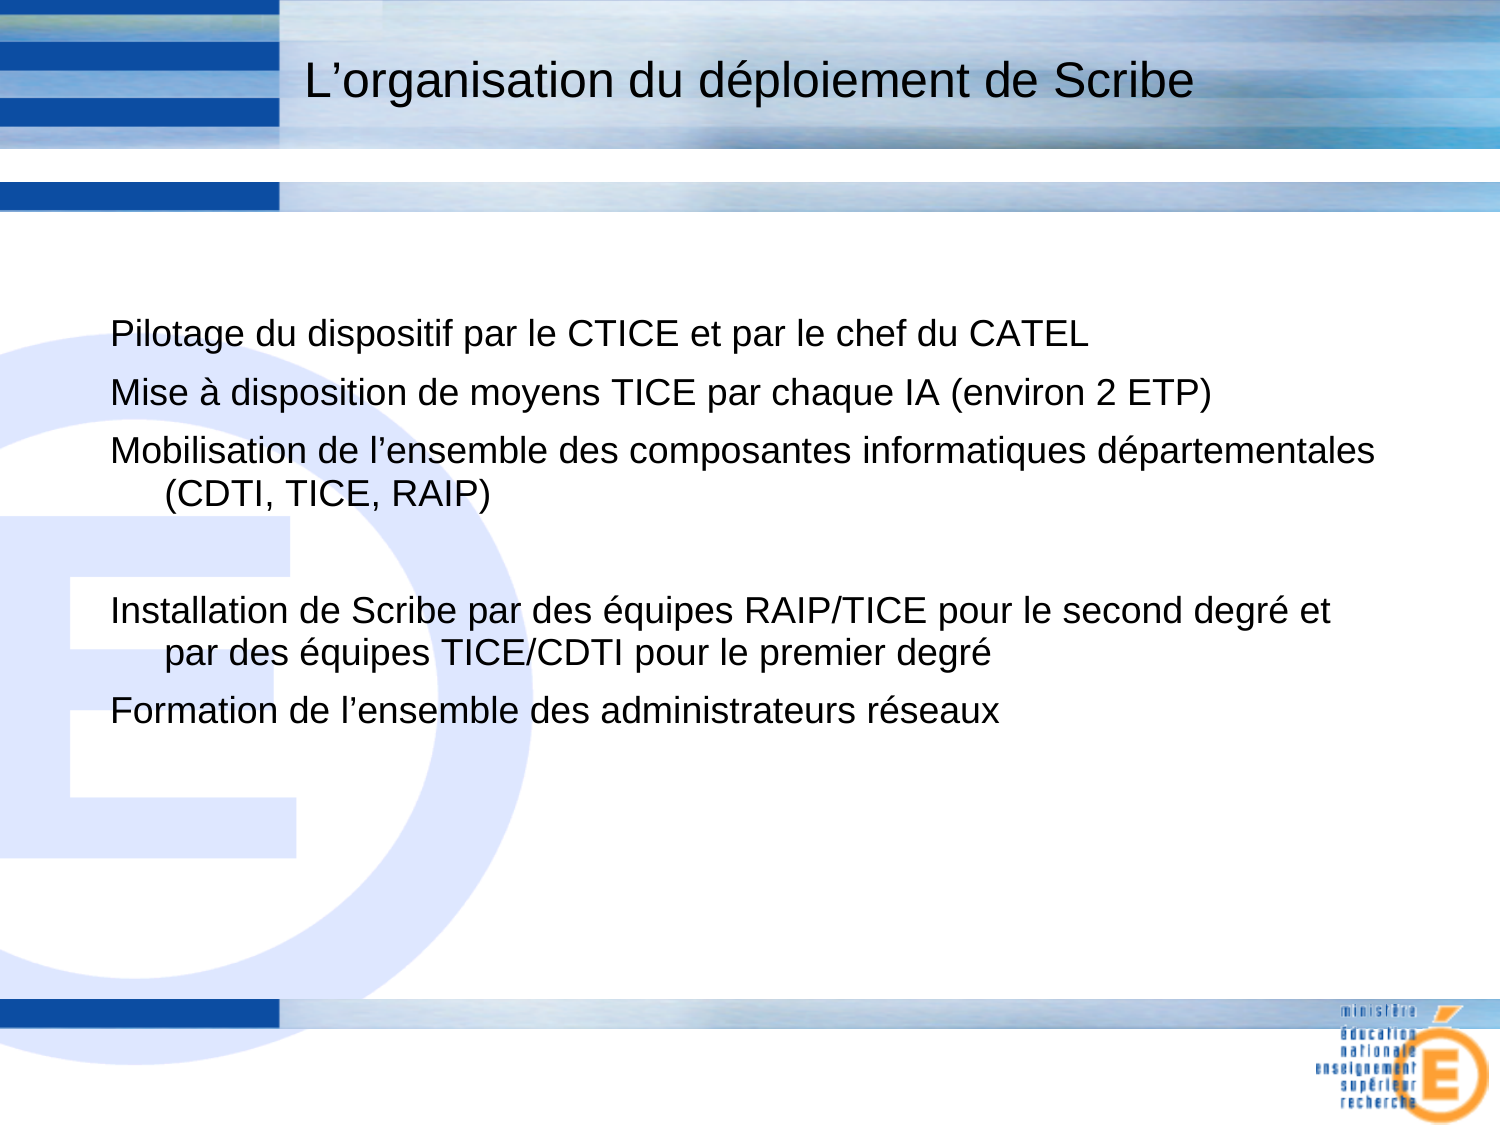

# L’organisation du déploiement de Scribe
Pilotage du dispositif par le CTICE et par le chef du CATEL
Mise à disposition de moyens TICE par chaque IA (environ 2 ETP)
Mobilisation de l’ensemble des composantes informatiques départementales (CDTI, TICE, RAIP)
Installation de Scribe par des équipes RAIP/TICE pour le second degré et par des équipes TICE/CDTI pour le premier degré
Formation de l’ensemble des administrateurs réseaux